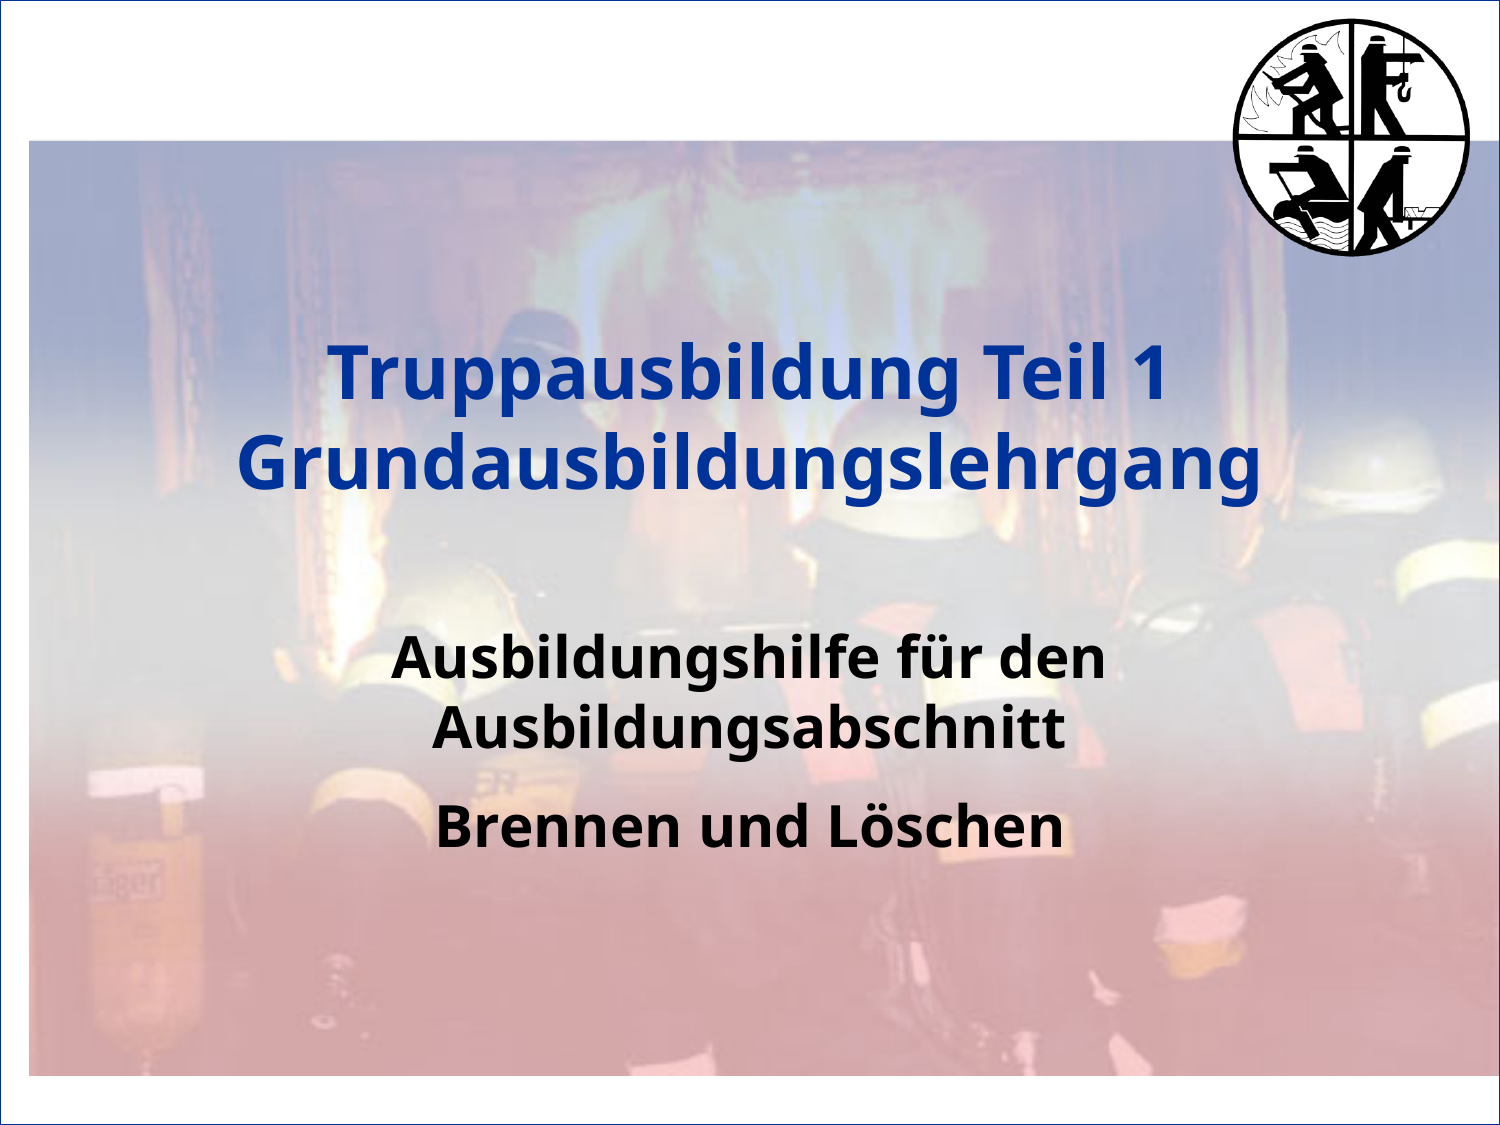

# Truppausbildung Teil 1 Grundausbildungslehrgang
Ausbildungshilfe für den Ausbildungsabschnitt
Brennen und Löschen